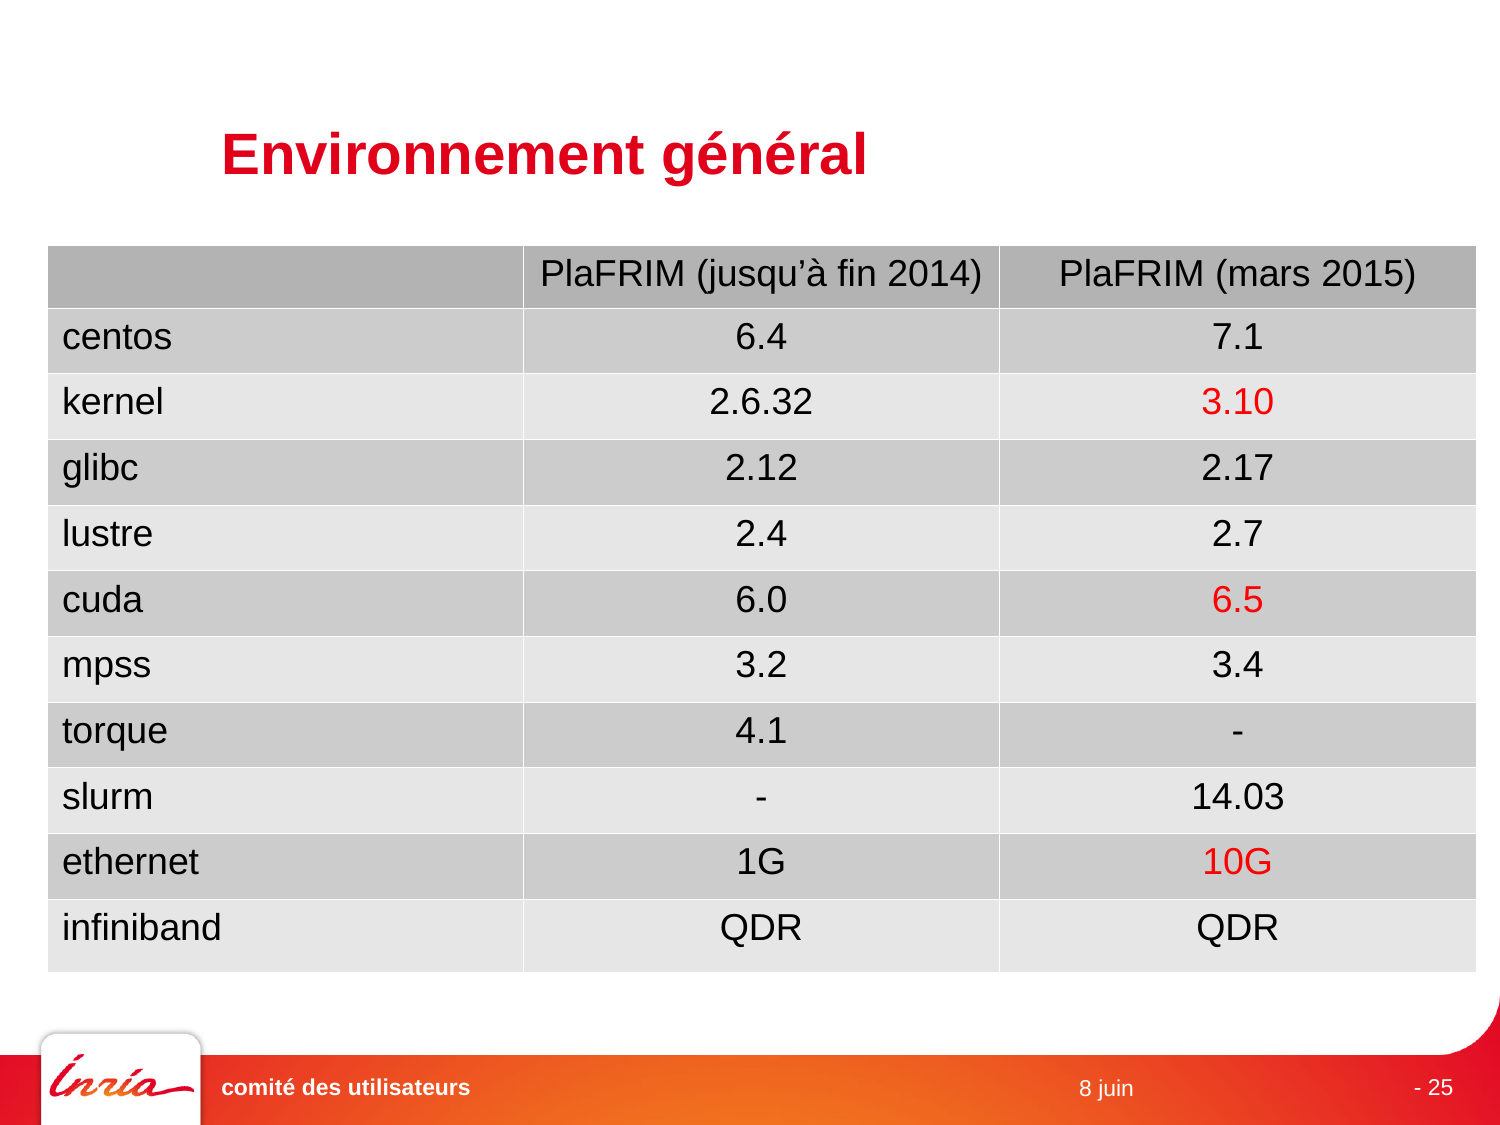

# Environnement général
| | PlaFRIM (jusqu’à fin 2014) | PlaFRIM (mars 2015) |
| --- | --- | --- |
| centos | 6.4 | 7.1 |
| kernel | 2.6.32 | 3.10 |
| glibc | 2.12 | 2.17 |
| lustre | 2.4 | 2.7 |
| cuda | 6.0 | 6.5 |
| mpss | 3.2 | 3.4 |
| torque | 4.1 | - |
| slurm | - | 14.03 |
| ethernet | 1G | 10G |
| infiniband | QDR | QDR |
comité des utilisateurs
25
8 juin 2015